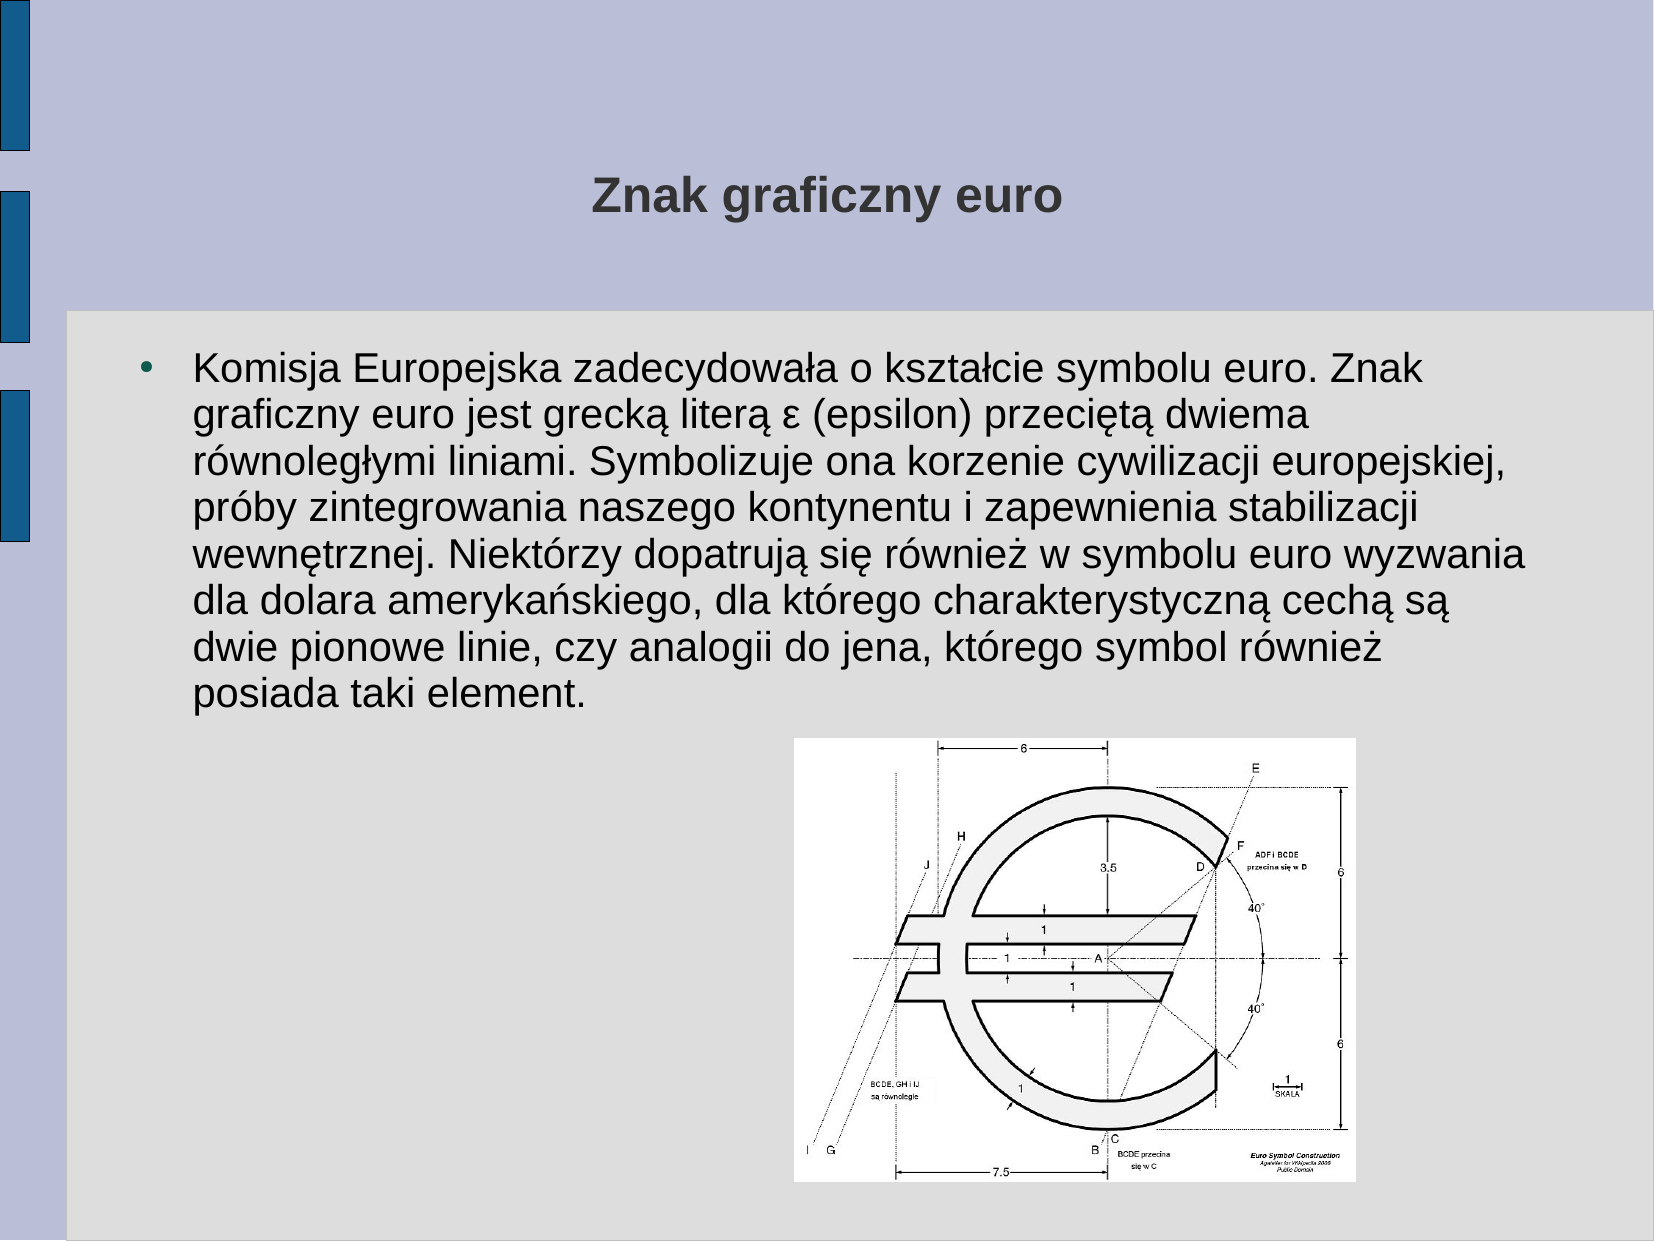

# Znak graficzny euro
Komisja Europejska zadecydowała o kształcie symbolu euro. Znak graficzny euro jest grecką literą ε (epsilon) przeciętą dwiema równoległymi liniami. Symbolizuje ona korzenie cywilizacji europejskiej, próby zintegrowania naszego kontynentu i zapewnienia stabilizacji wewnętrznej. Niektórzy dopatrują się również w symbolu euro wyzwania dla dolara amerykańskiego, dla którego charakterystyczną cechą są dwie pionowe linie, czy analogii do jena, którego symbol również posiada taki element.